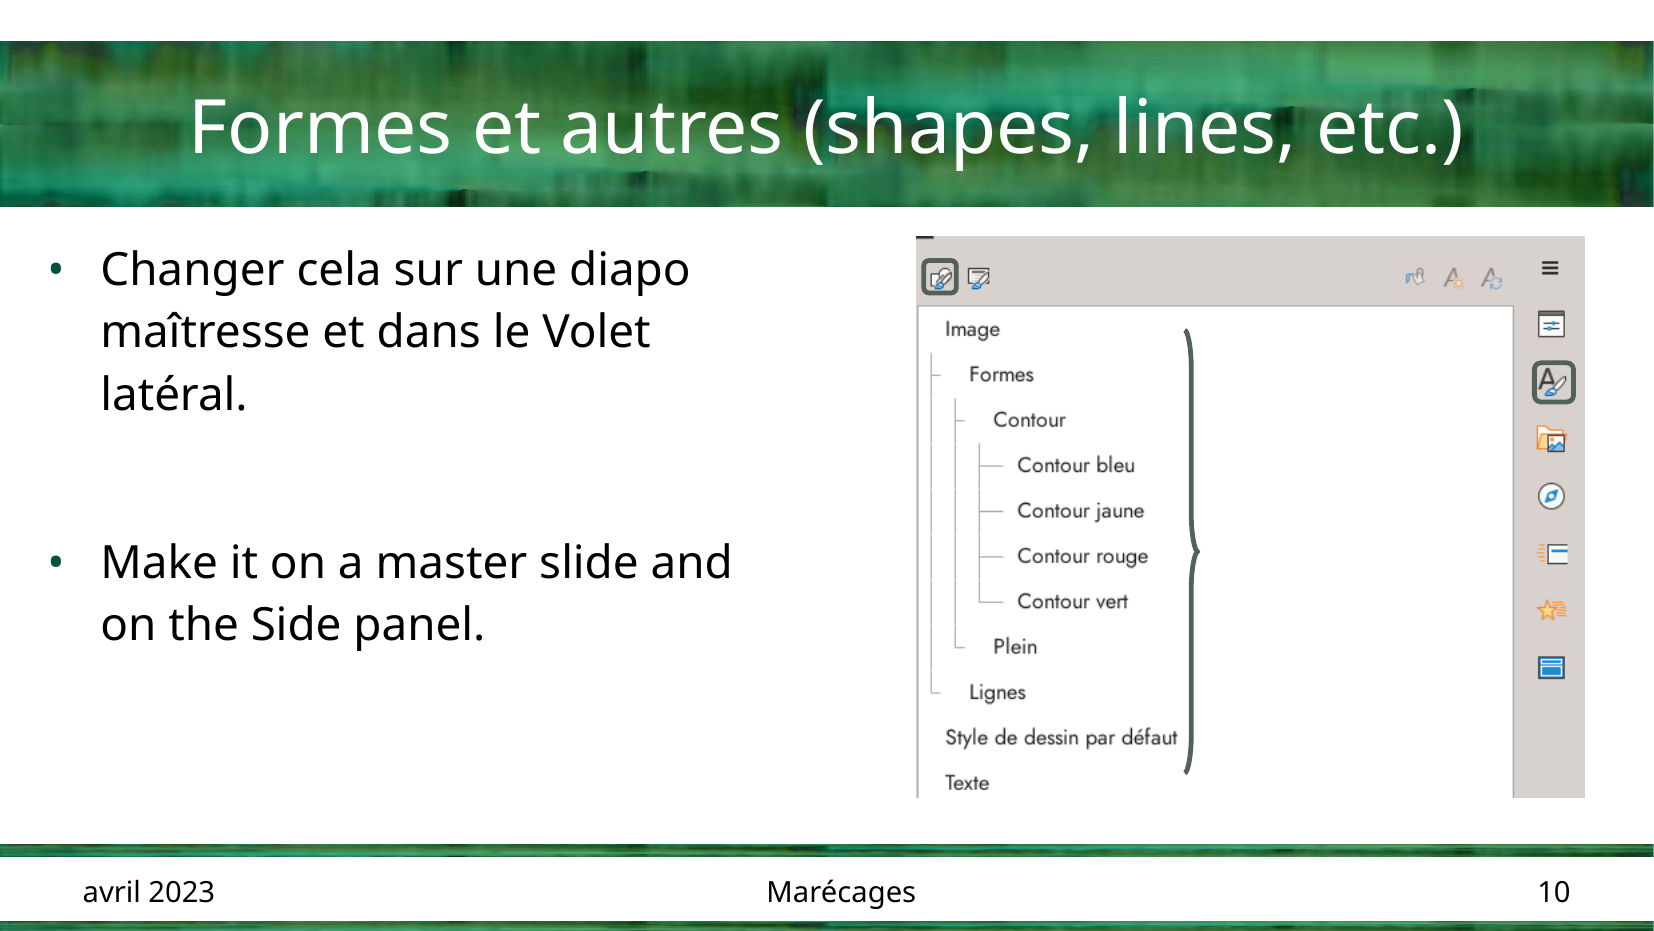

# Formes et autres (shapes, lines, etc.)
Changer cela sur une diapo maîtresse et dans le Volet latéral.
Make it on a master slide and on the Side panel.
avril 2023
Marécages
10